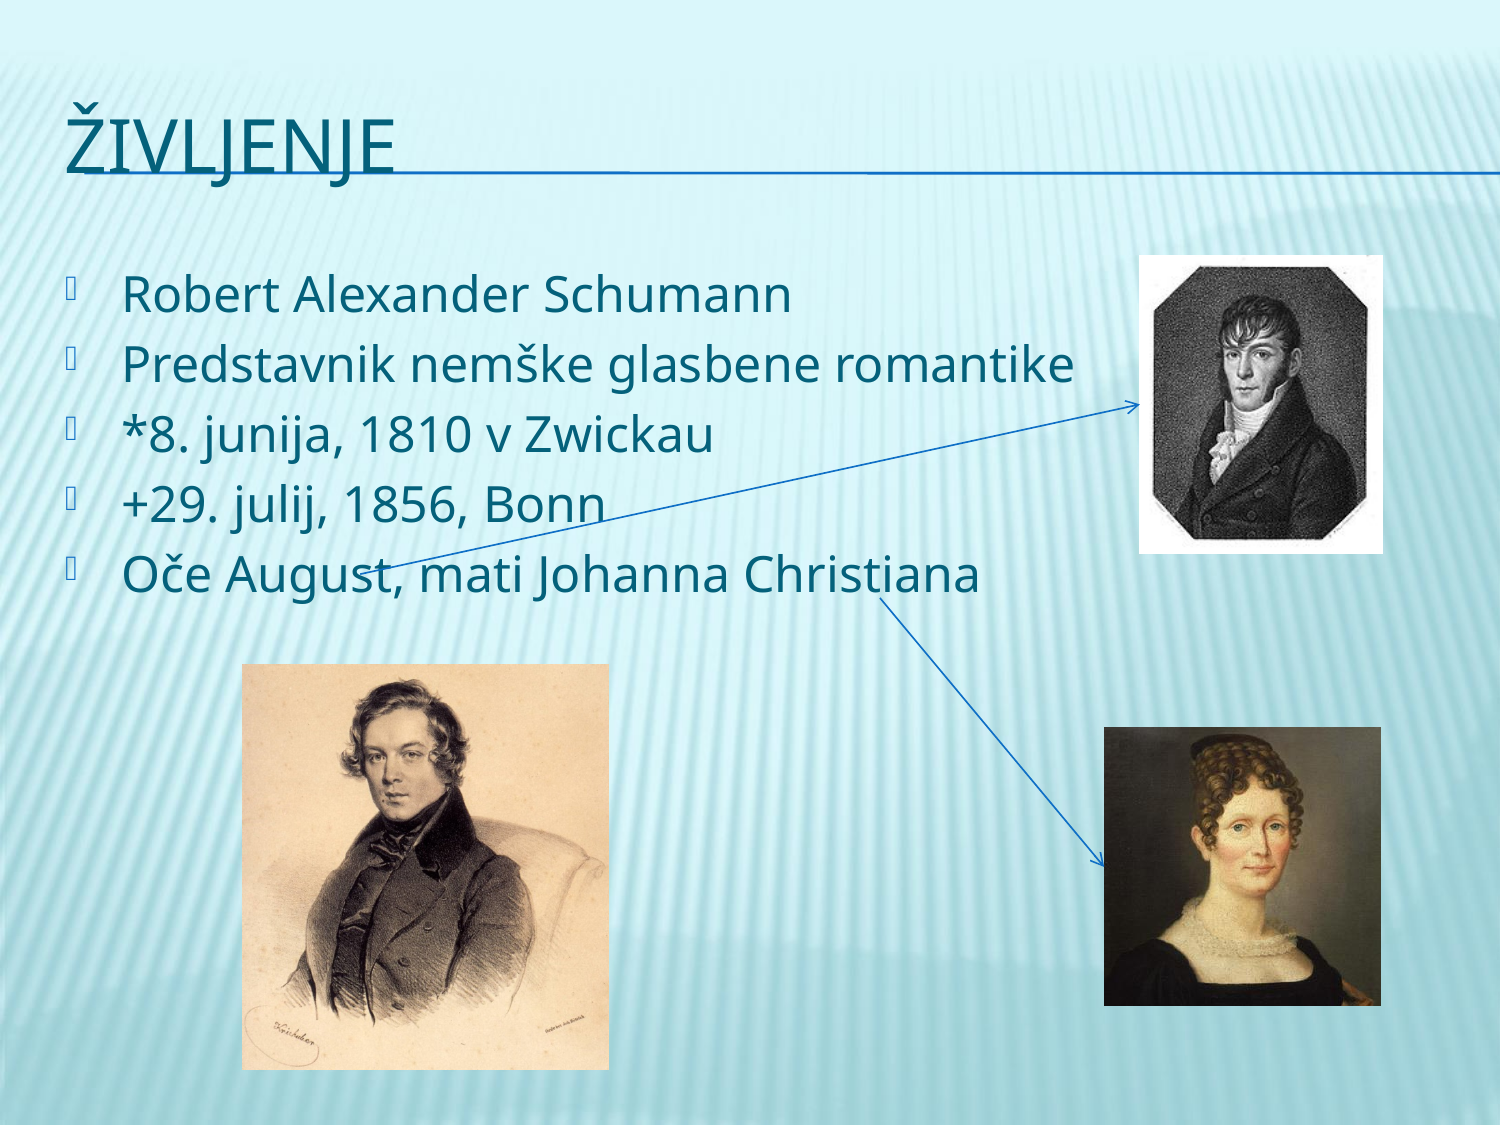

# Življenje
Robert Alexander Schumann
Predstavnik nemške glasbene romantike
*8. junija, 1810 v Zwickau
+29. julij, 1856, Bonn
Oče August, mati Johanna Christiana